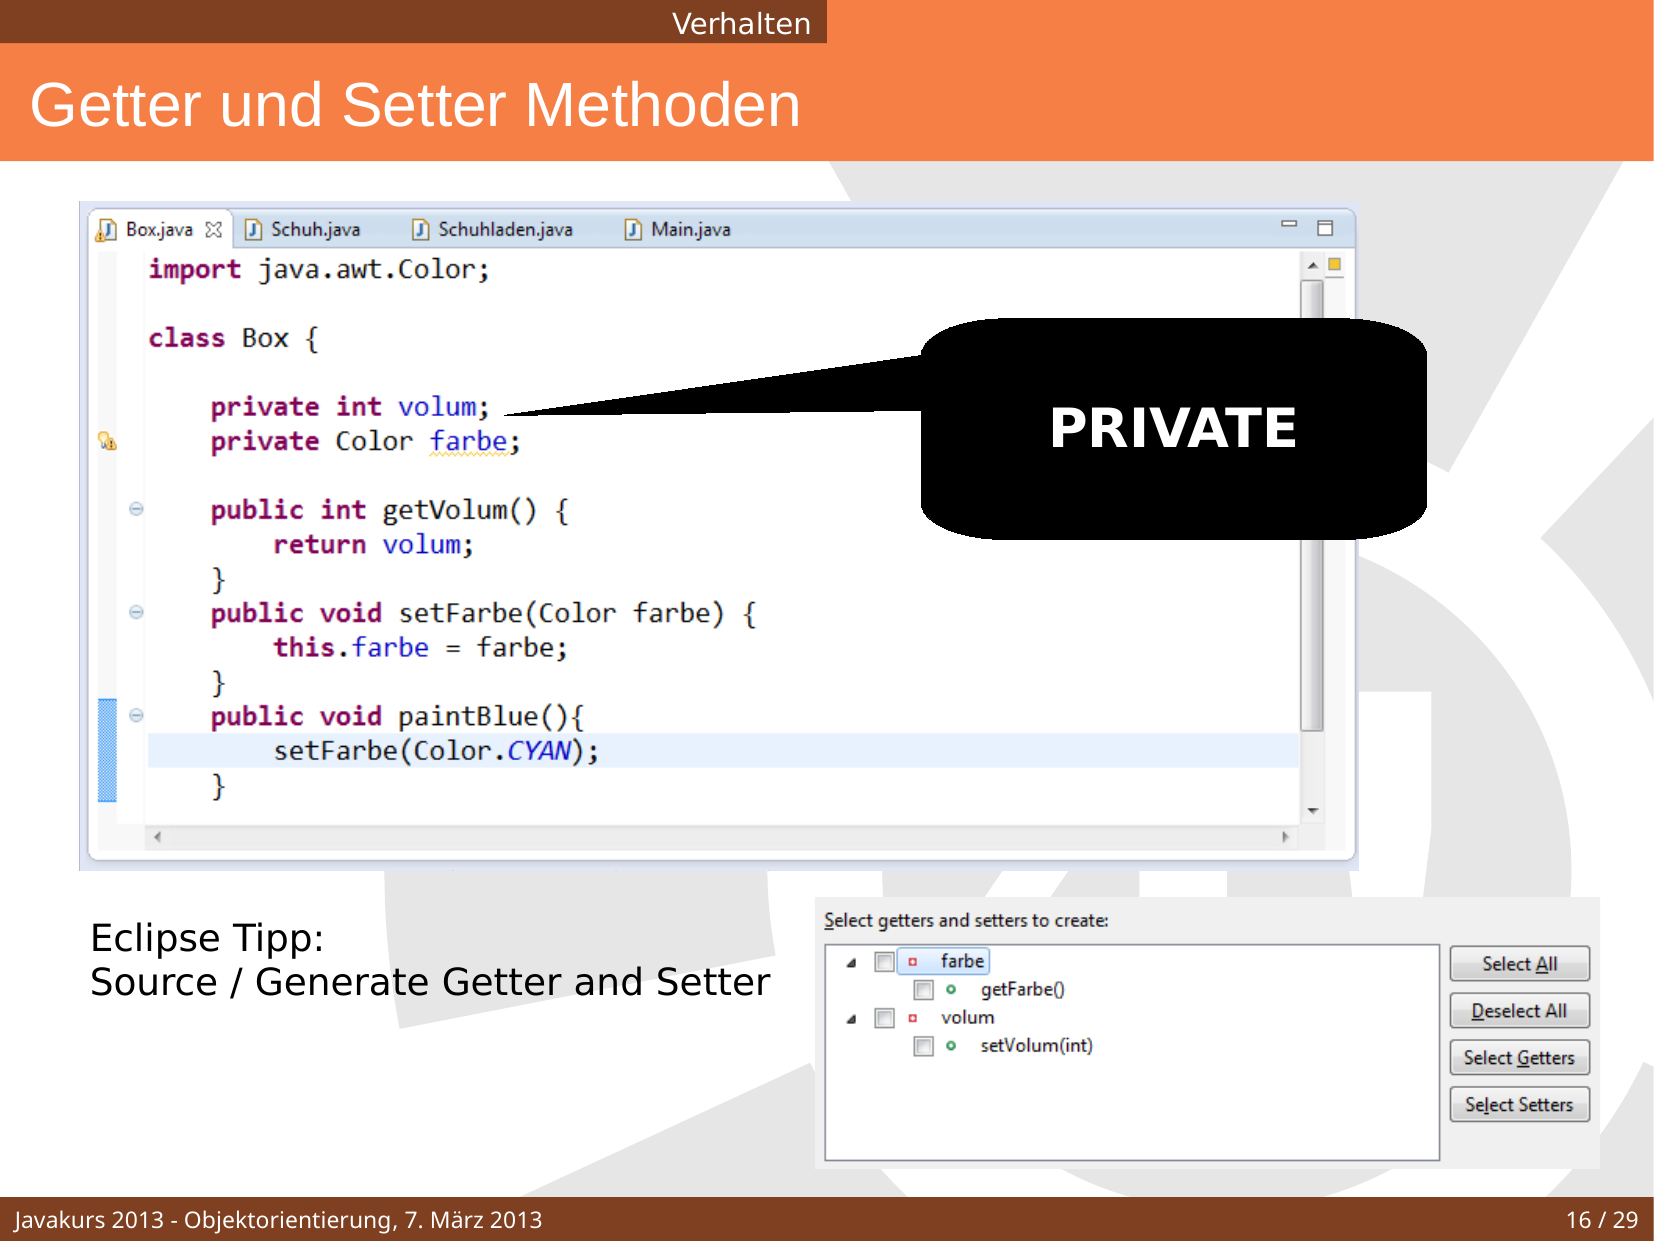

Verhalten
# Getter und Setter Methoden
PRIVATE
Eclipse Tipp:
Source / Generate Getter and Setter